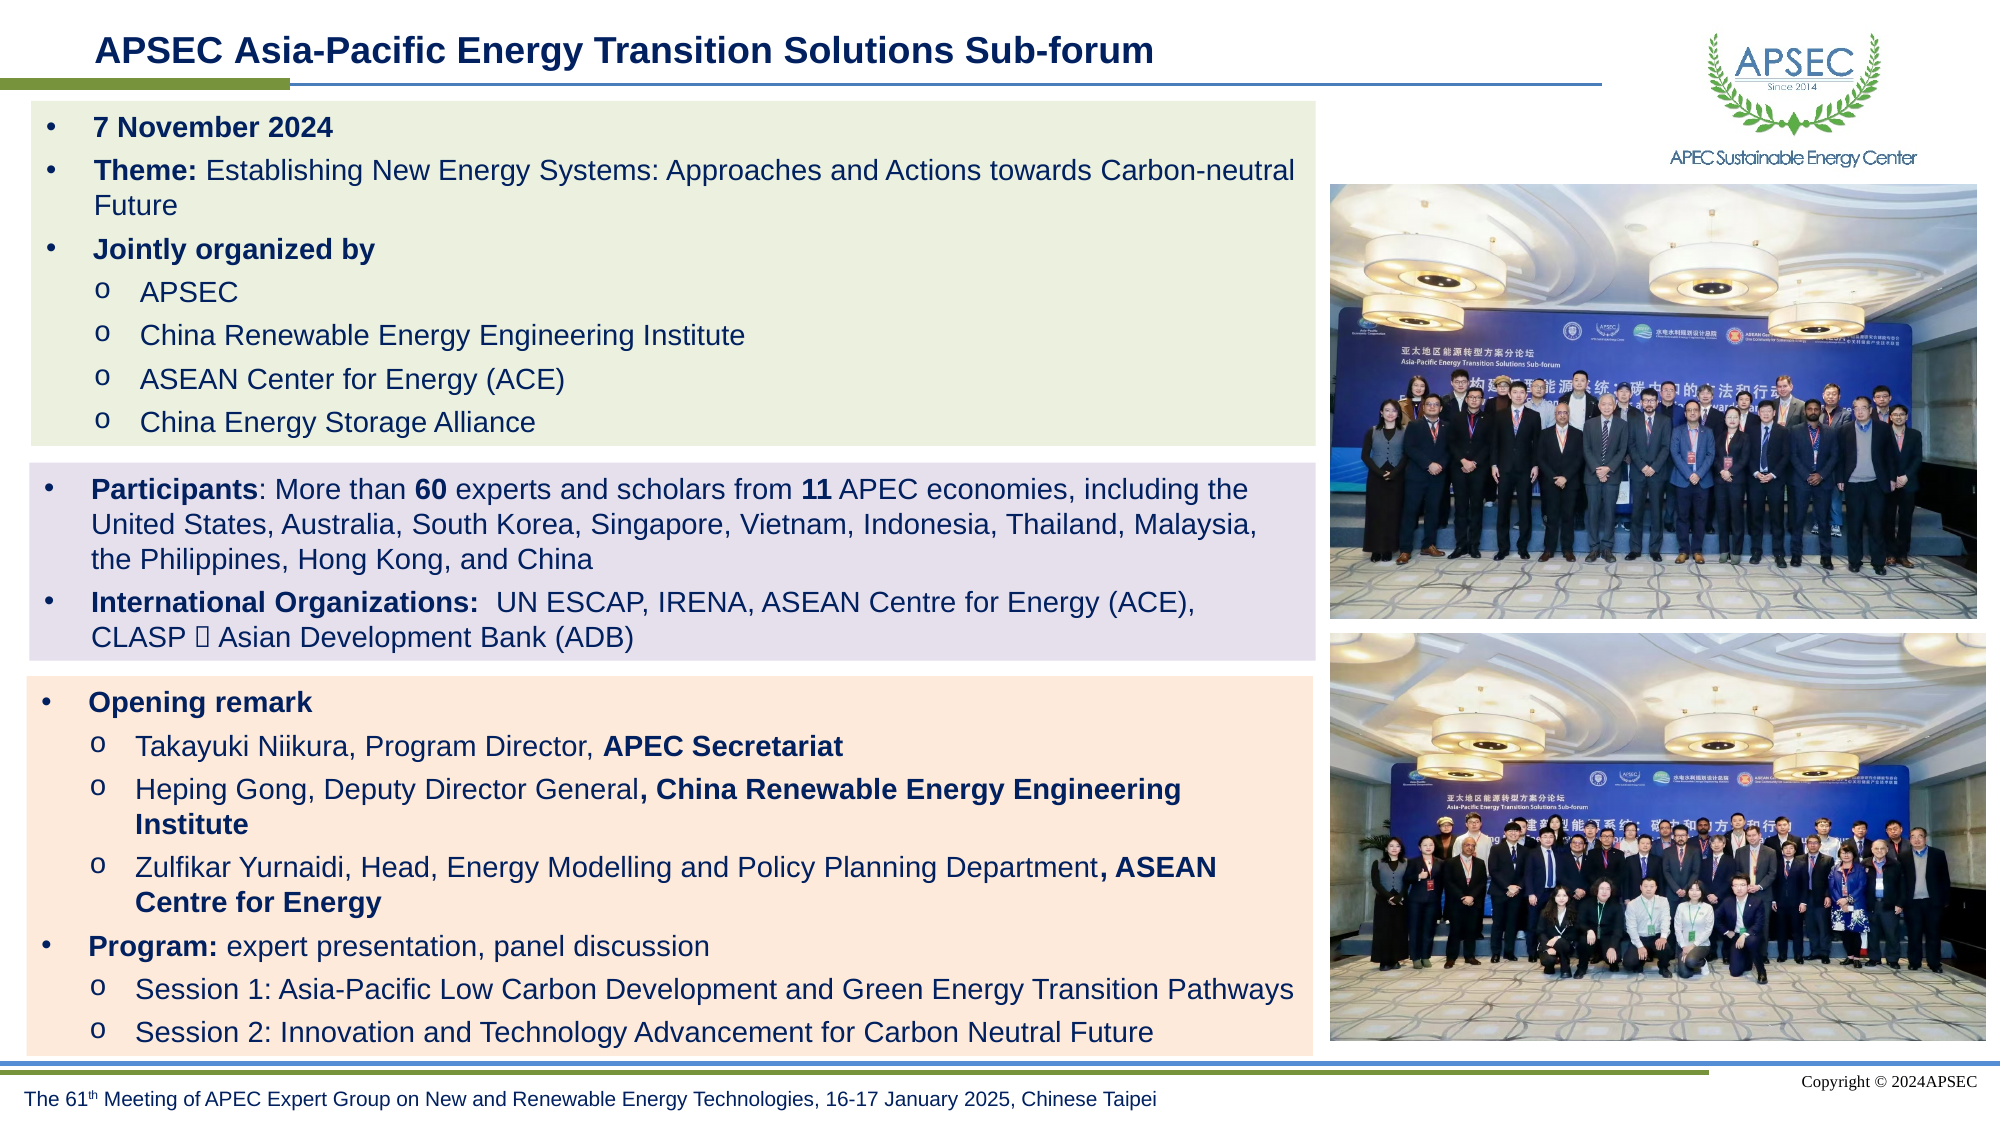

APSEC Asia-Pacific Energy Transition Solutions Sub-forum
7 November 2024
Theme: Establishing New Energy Systems: Approaches and Actions towards Carbon-neutral Future
Jointly organized by
APSEC
China Renewable Energy Engineering Institute
ASEAN Center for Energy (ACE)
China Energy Storage Alliance
Participants: More than 60 experts and scholars from 11 APEC economies, including the United States, Australia, South Korea, Singapore, Vietnam, Indonesia, Thailand, Malaysia, the Philippines, Hong Kong, and China
International Organizations: UN ESCAP, IRENA, ASEAN Centre for Energy (ACE), CLASP，Asian Development Bank (ADB)
Opening remark
Takayuki Niikura, Program Director, APEC Secretariat
Heping Gong, Deputy Director General, China Renewable Energy Engineering Institute
Zulfikar Yurnaidi, Head, Energy Modelling and Policy Planning Department, ASEAN Centre for Energy
Program: expert presentation, panel discussion
Session 1: Asia-Pacific Low Carbon Development and Green Energy Transition Pathways
Session 2: Innovation and Technology Advancement for Carbon Neutral Future